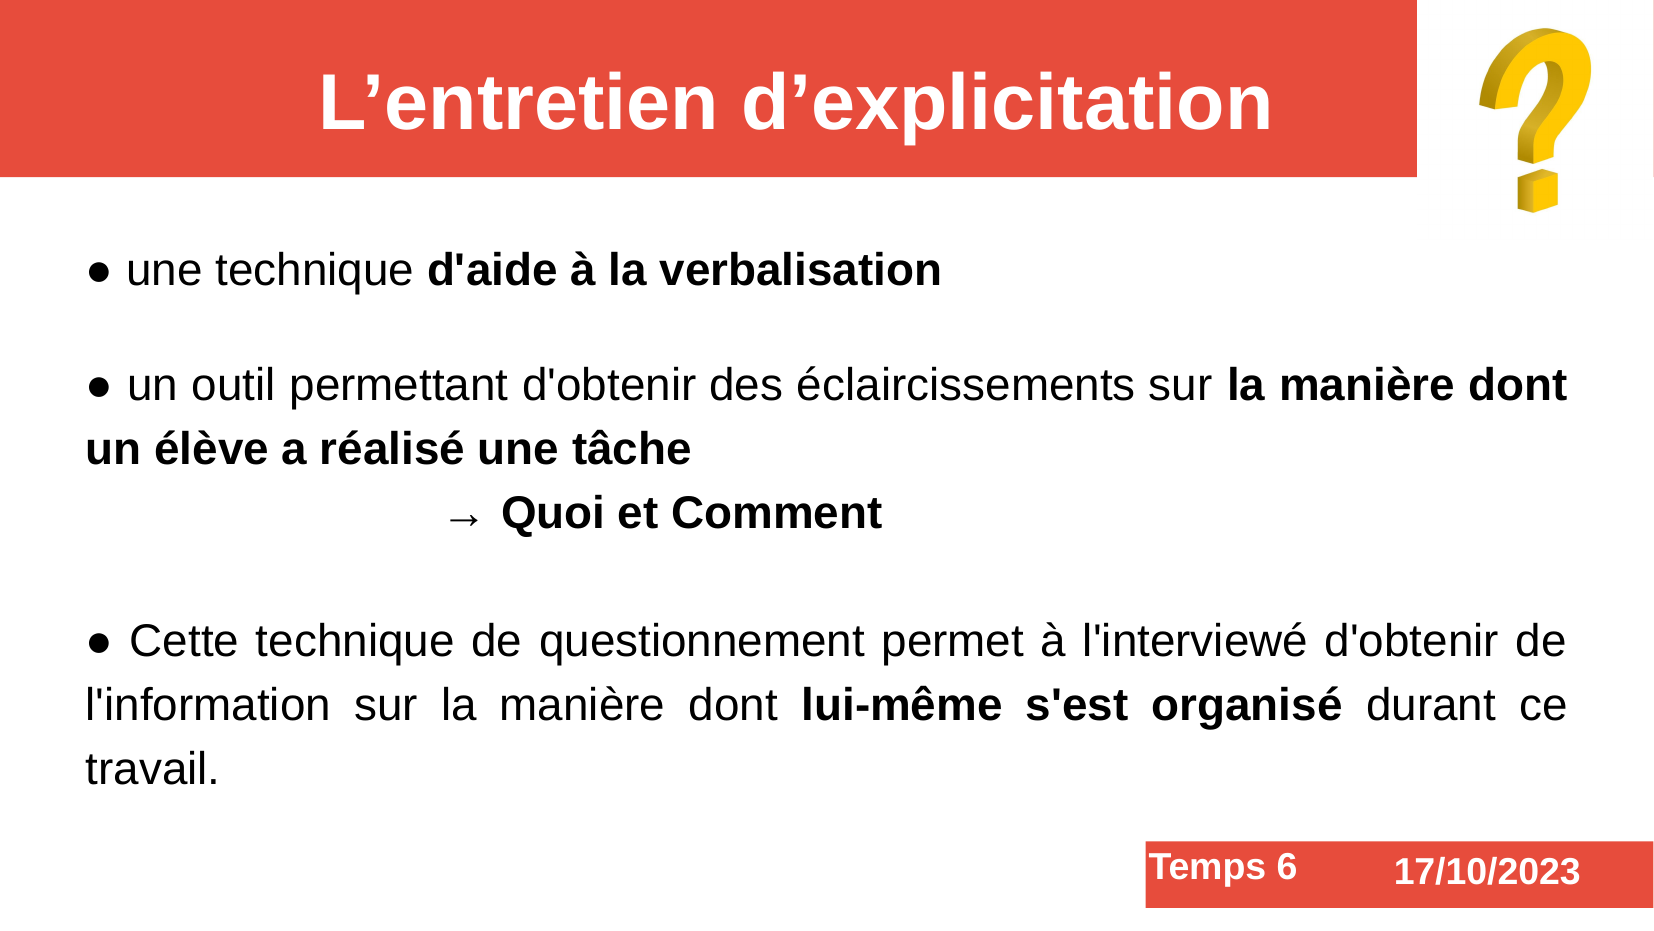

# L’entretien d’explicitation
● une technique d'aide à la verbalisation
● un outil permettant d'obtenir des éclaircissements sur la manière dont un élève a réalisé une tâche
 → Quoi et Comment
● Cette technique de questionnement permet à l'interviewé d'obtenir de l'information sur la manière dont lui-même s'est organisé durant ce travail.
Temps 6